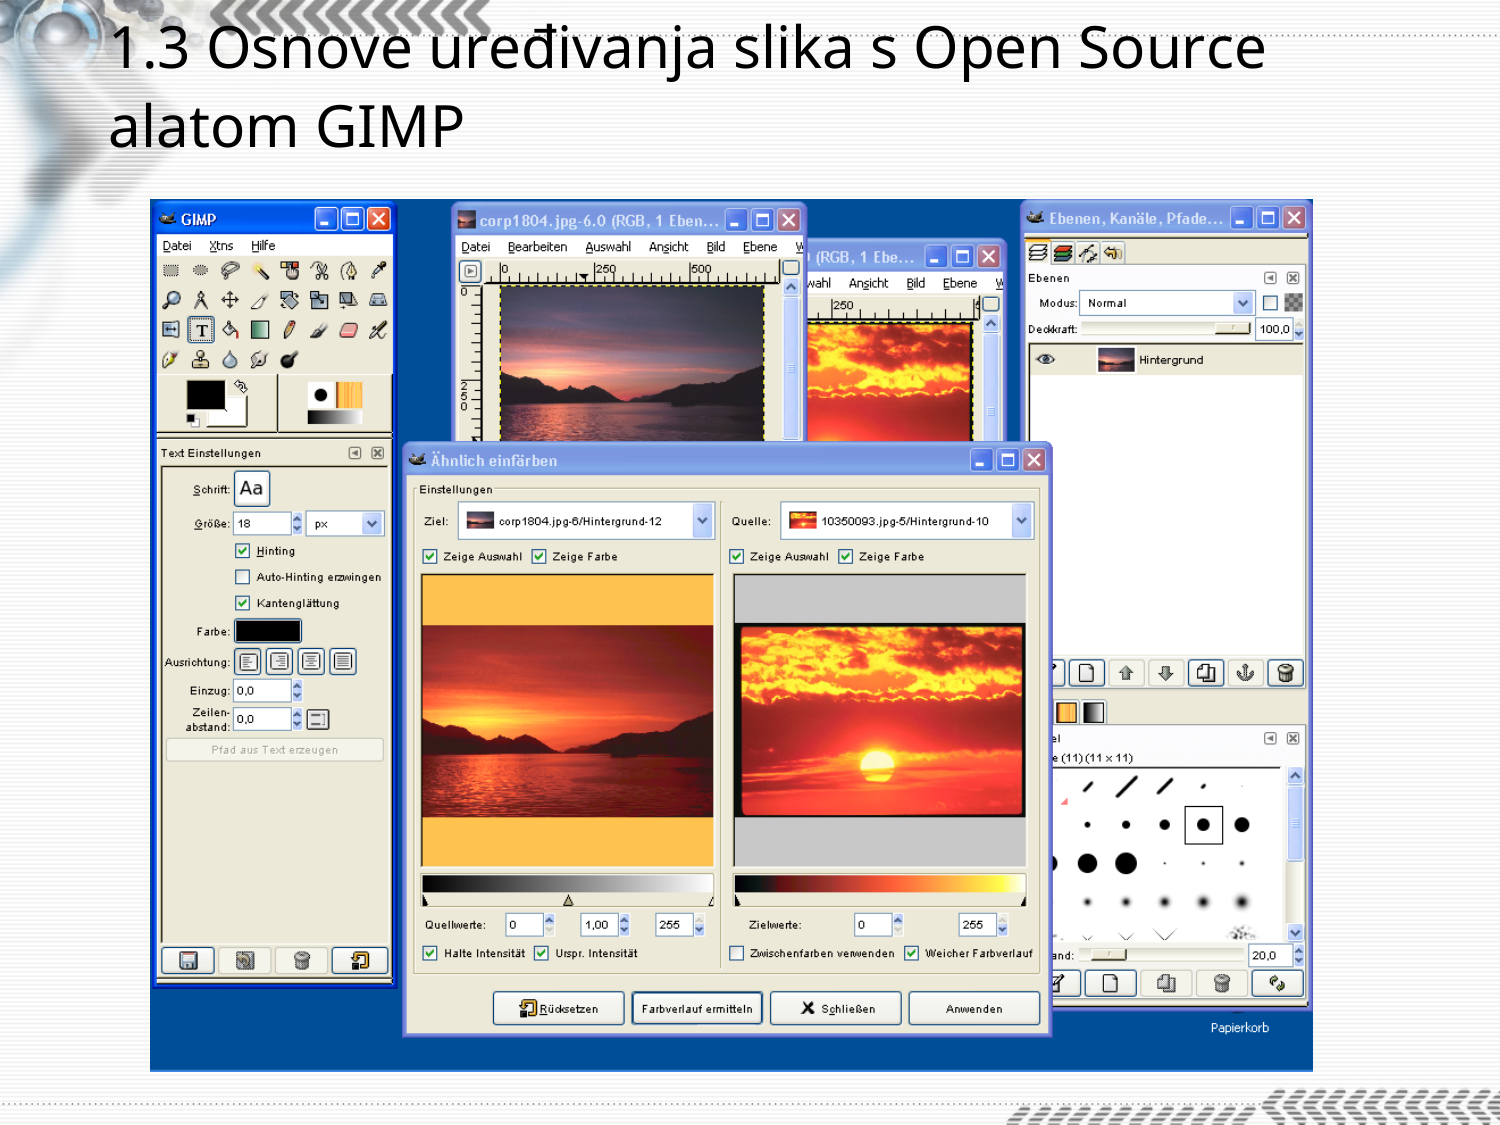

# 1.3 Osnove uređivanja slika s Open Source alatom GIMP